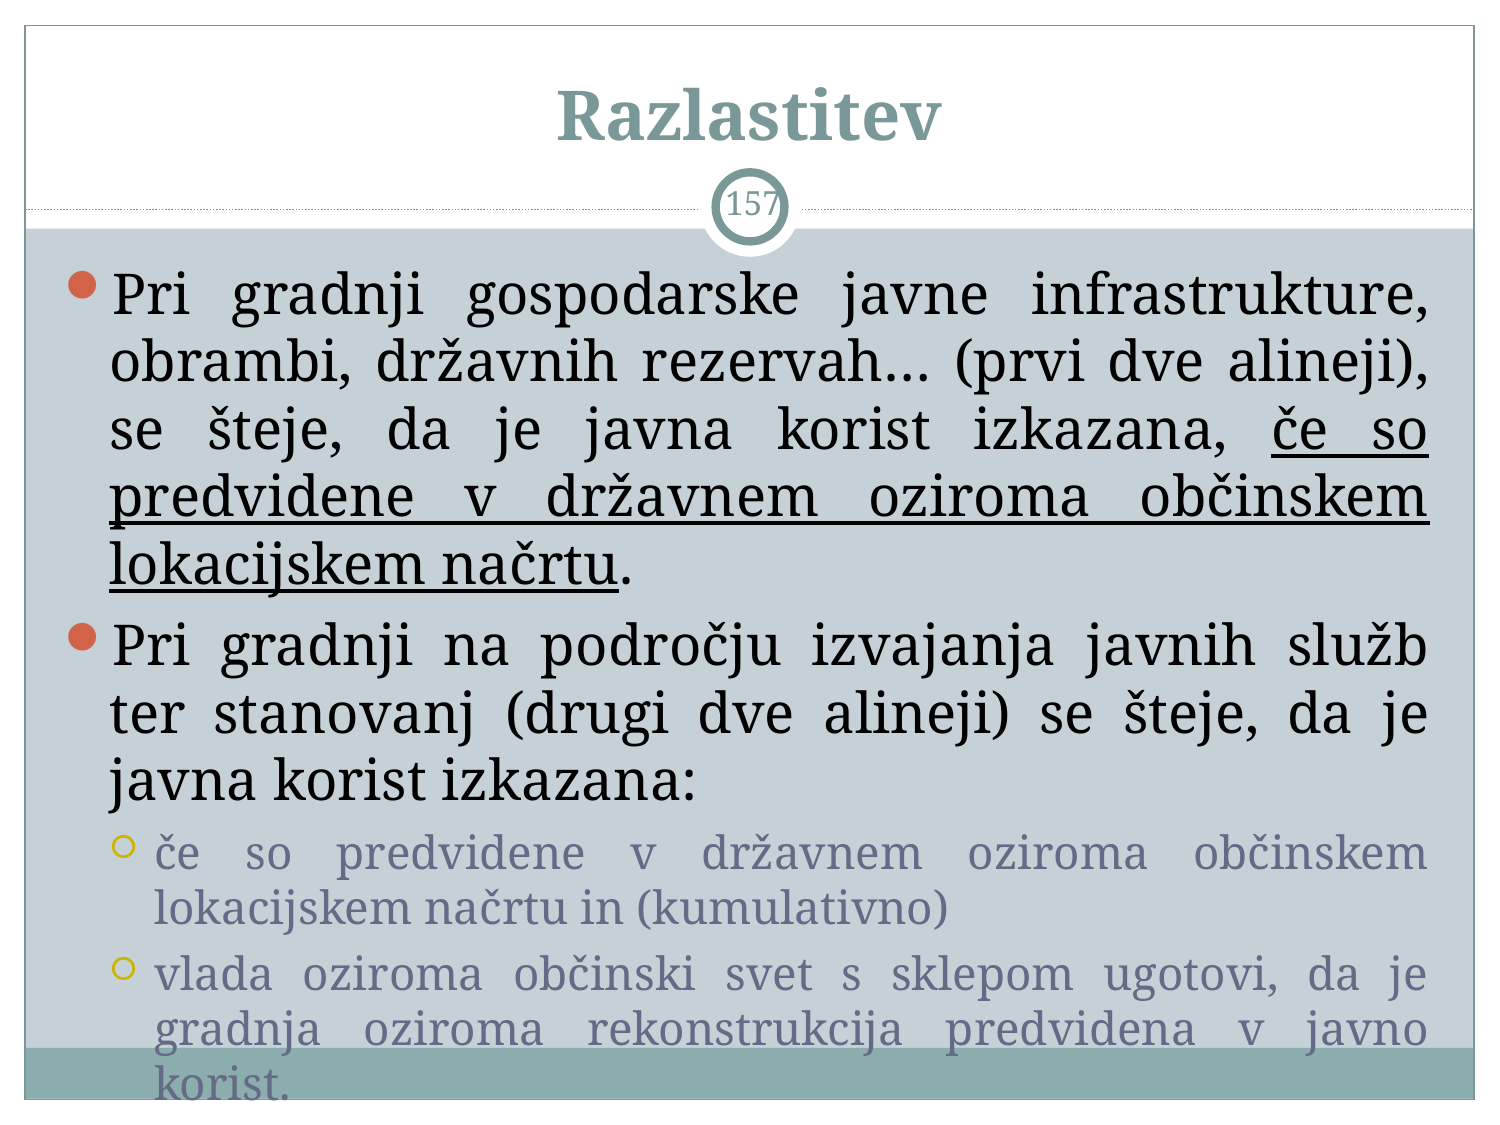

# Razlastitev
Pri gradnji gospodarske javne infrastrukture, obrambi, državnih rezervah… (prvi dve alineji), se šteje, da je javna korist izkazana, če so predvidene v državnem oziroma občinskem lokacijskem načrtu.
Pri gradnji na področju izvajanja javnih služb ter stanovanj (drugi dve alineji) se šteje, da je javna korist izkazana:
če so predvidene v državnem oziroma občinskem lokacijskem načrtu in (kumulativno)
vlada oziroma občinski svet s sklepom ugotovi, da je gradnja oziroma rekonstrukcija predvidena v javno korist.